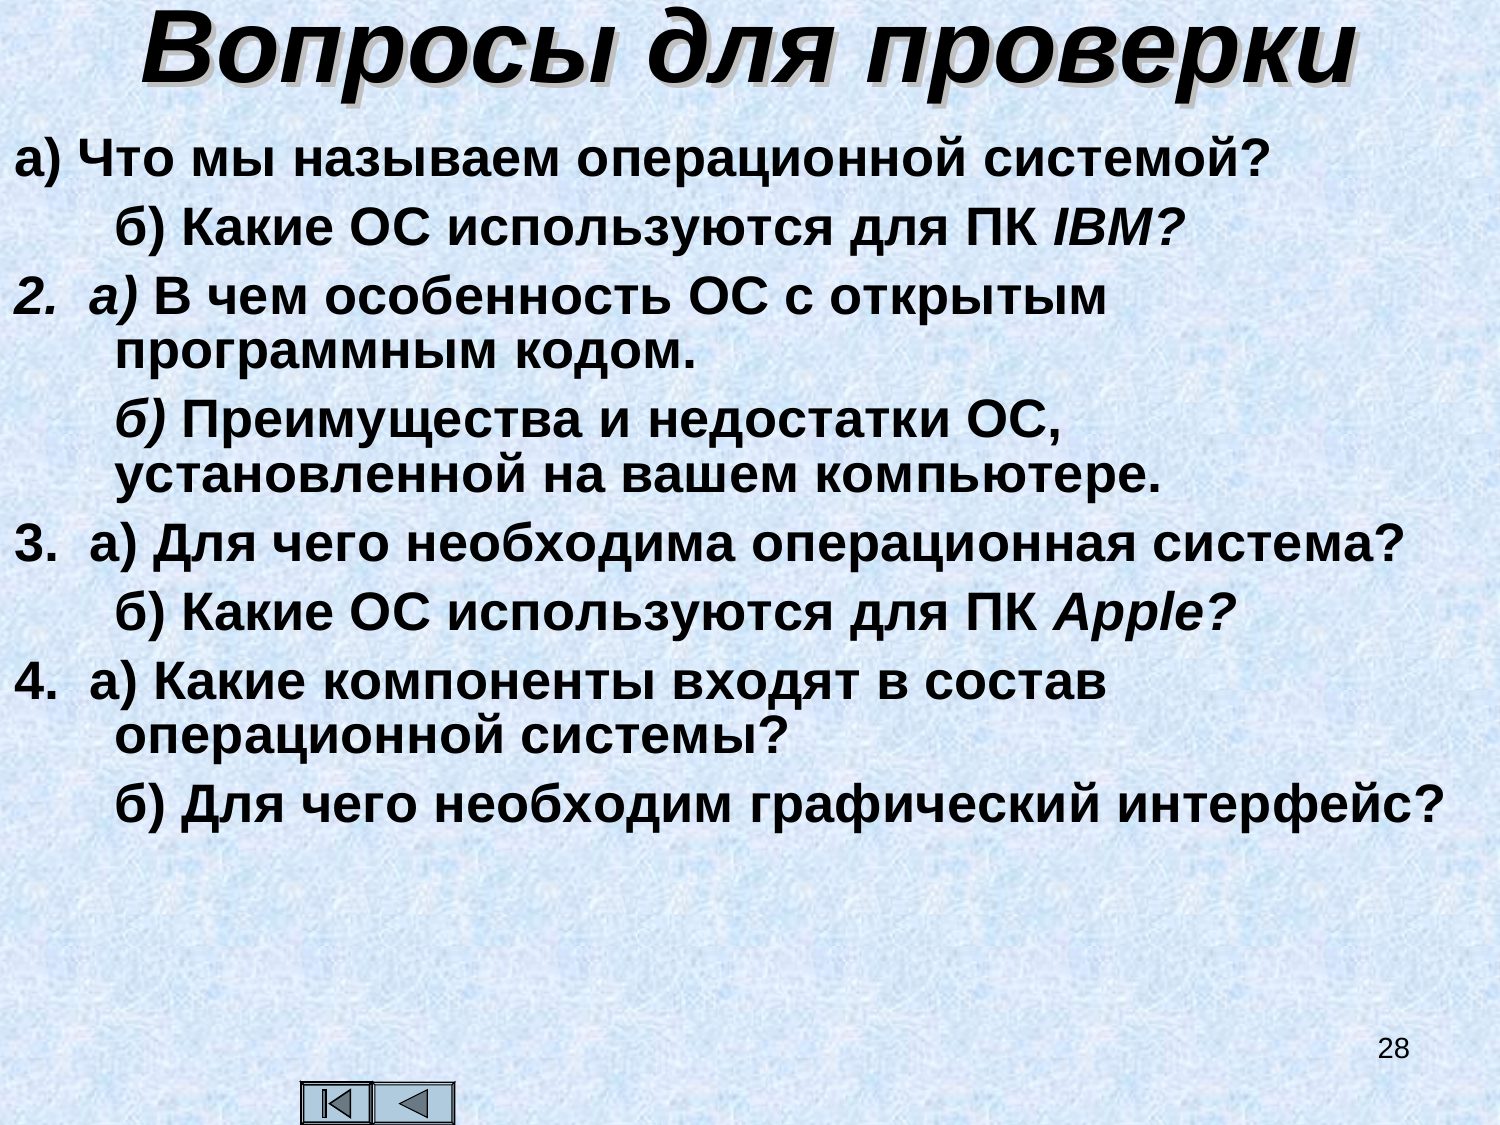

# Вопросы для проверки
а) Что мы называем операционной системой?
	б) Какие ОС используются для ПК IBM?
2. а) В чем особенность ОС с открытым программным кодом.
	б) Преимущества и недостатки ОС, установленной на вашем компьютере.
3. а) Для чего необходима операционная система?
	б) Какие ОС используются для ПК Apple?
4. а) Какие компоненты входят в состав операционной системы?
	б) Для чего необходим графический интерфейс?
28